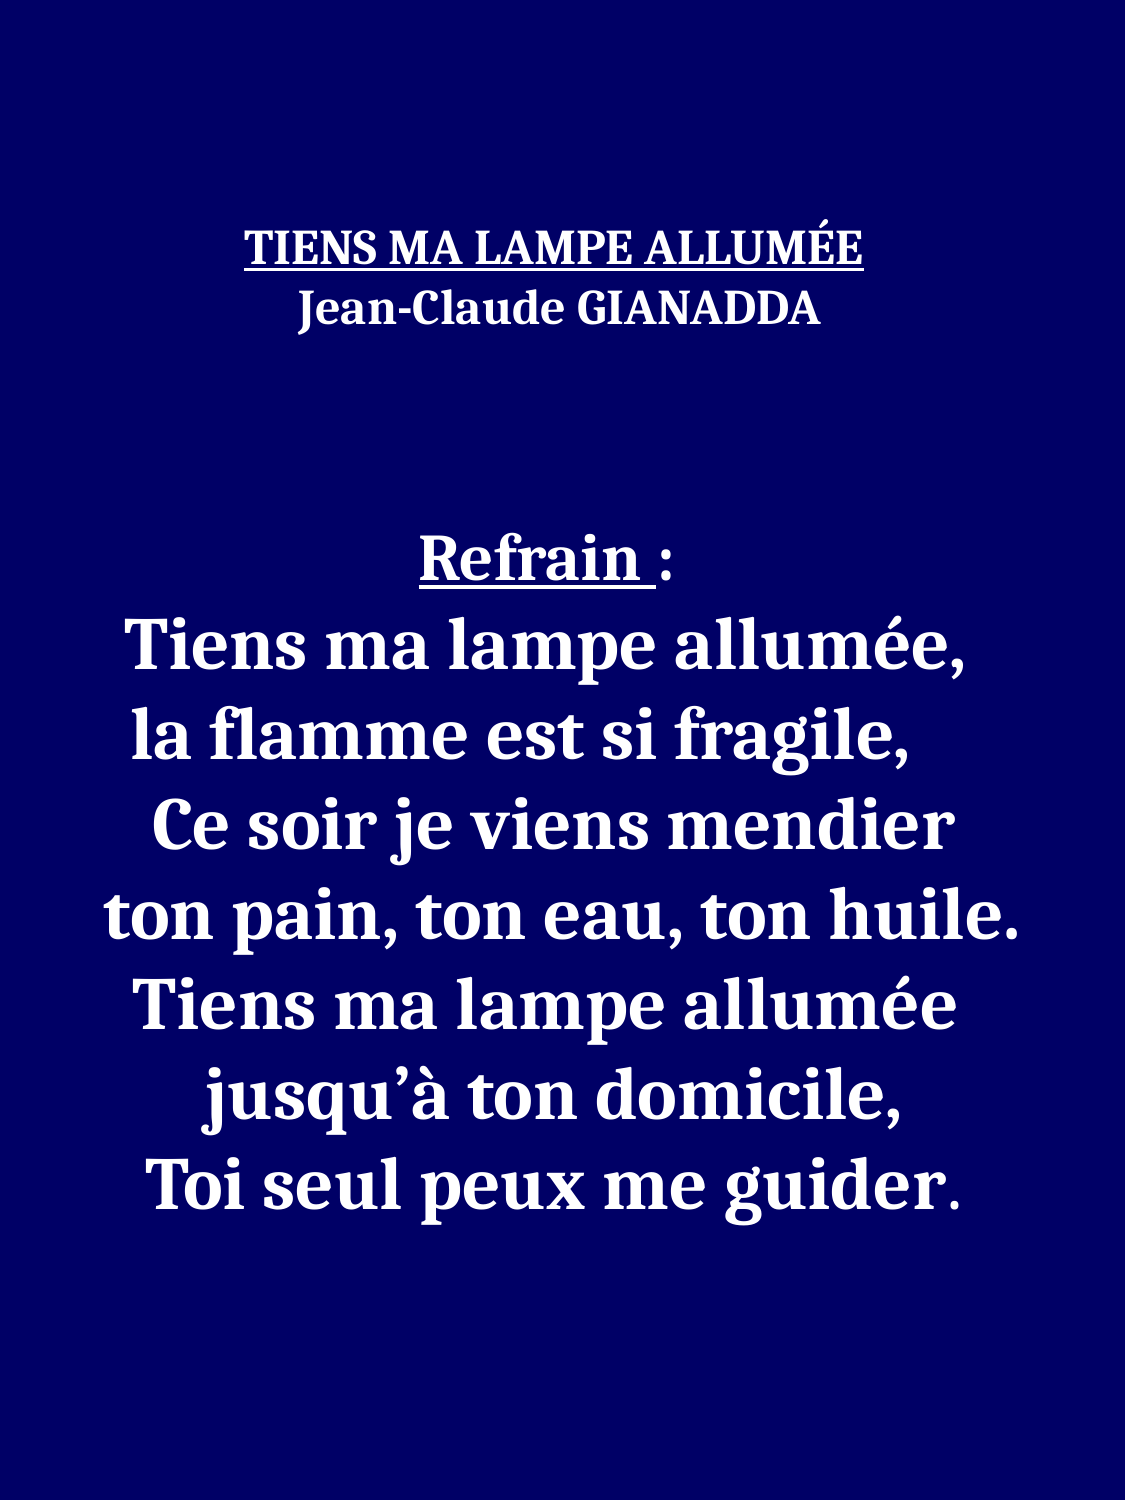

TIENS MA LAMPE ALLUMÉE
 Jean-Claude GIANADDA
Refrain :
Tiens ma lampe allumée,
la flamme est si fragile,
Ce soir je viens mendier
 ton pain, ton eau, ton huile.
Tiens ma lampe allumée
jusqu’à ton domicile,
Toi seul peux me guider.